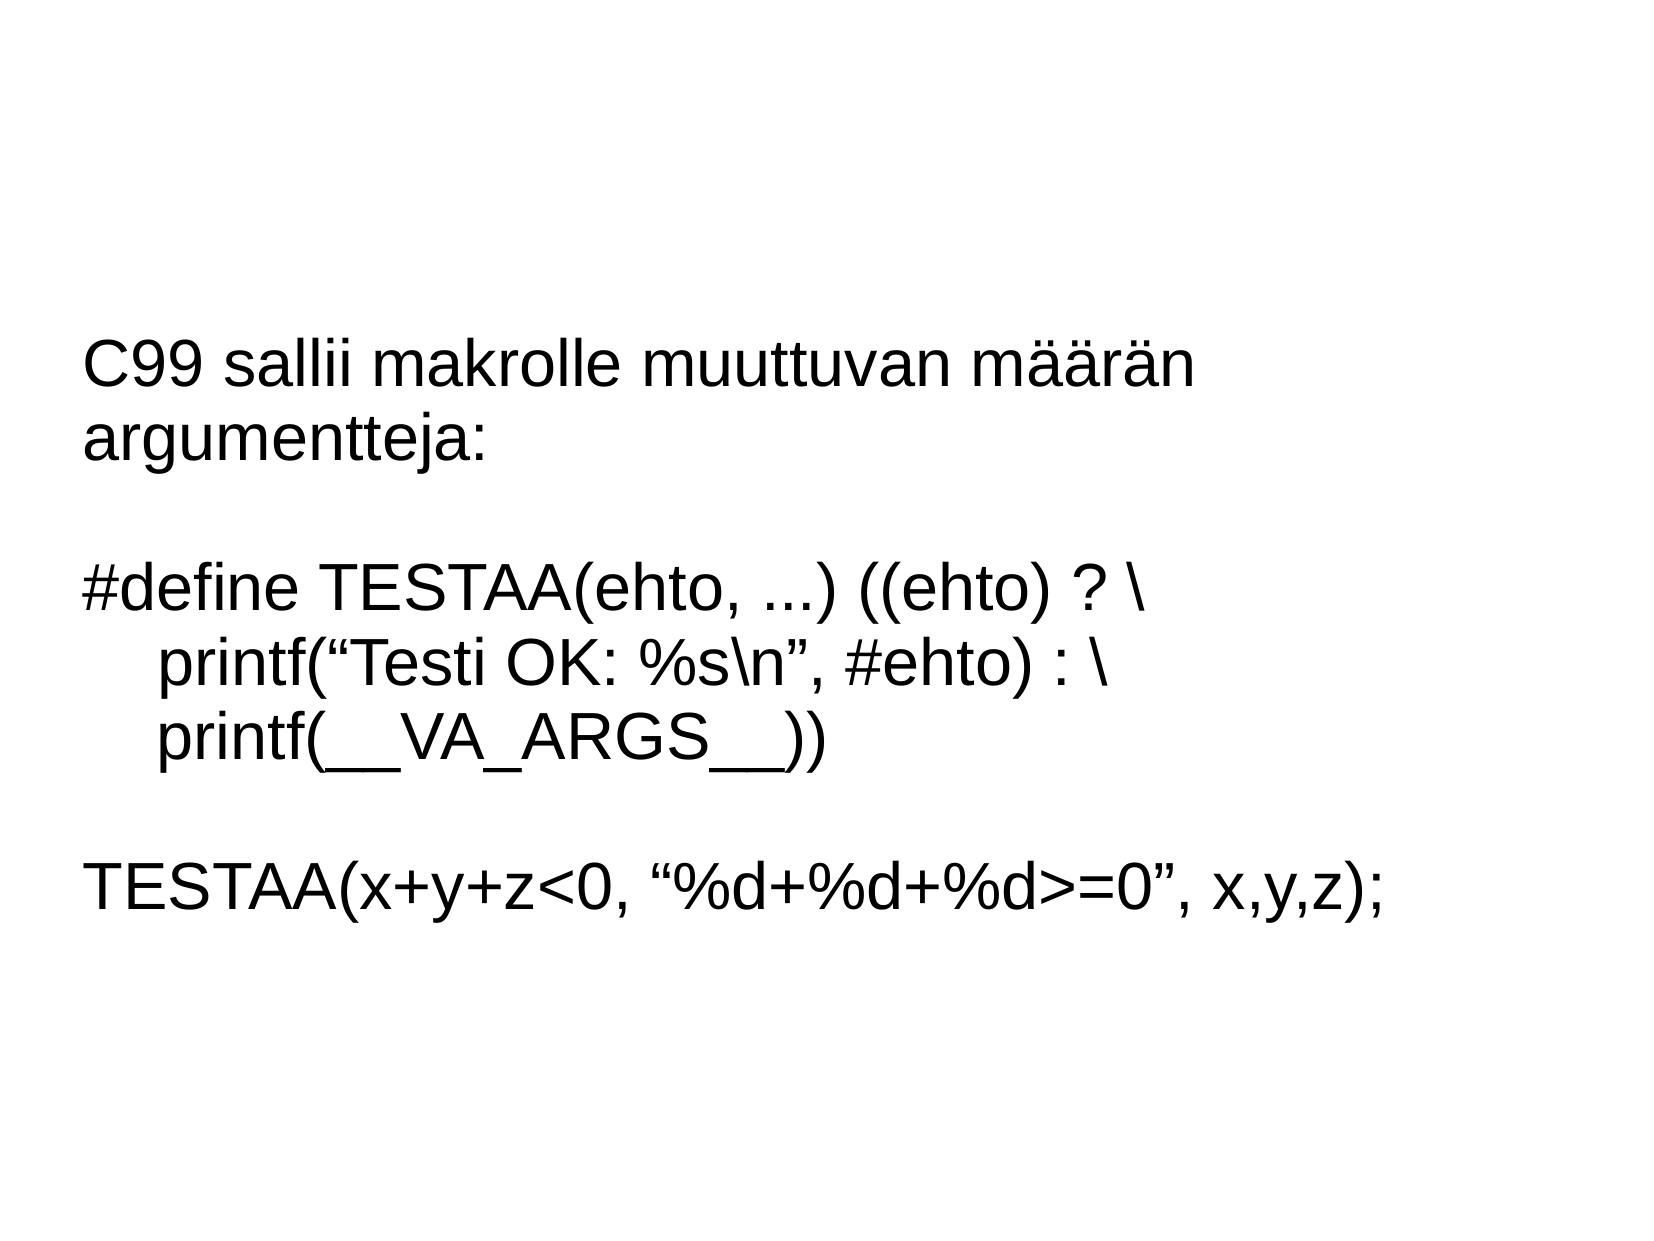

C99 sallii makrolle muuttuvan määrän argumentteja:
#define TESTAA(ehto, ...) ((ehto) ? \
	printf(“Testi OK: %s\n”, #ehto) : \
 printf(__VA_ARGS__))
TESTAA(x+y+z<0, “%d+%d+%d>=0”, x,y,z);